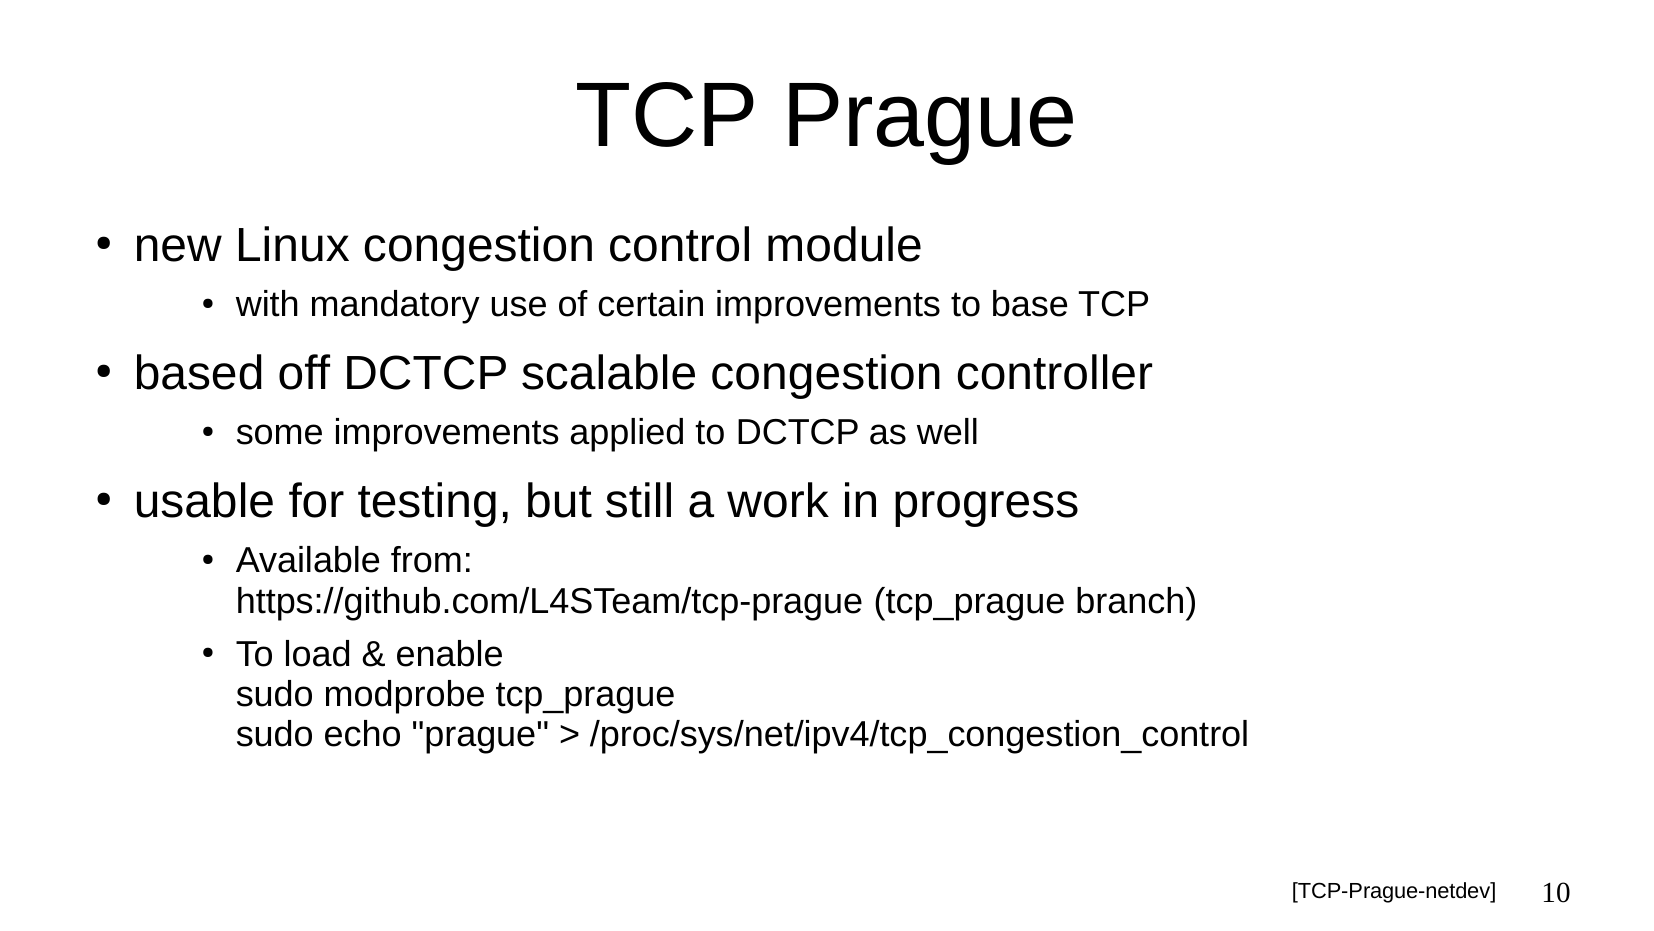

# TCP Prague
new Linux congestion control module
with mandatory use of certain improvements to base TCP
based off DCTCP scalable congestion controller
some improvements applied to DCTCP as well
usable for testing, but still a work in progress
Available from:
https://github.com/L4STeam/tcp-prague (tcp_prague branch)
To load & enable
sudo modprobe tcp_prague
sudo echo "prague" > /proc/sys/net/ipv4/tcp_congestion_control
[TCP-Prague-netdev]
10